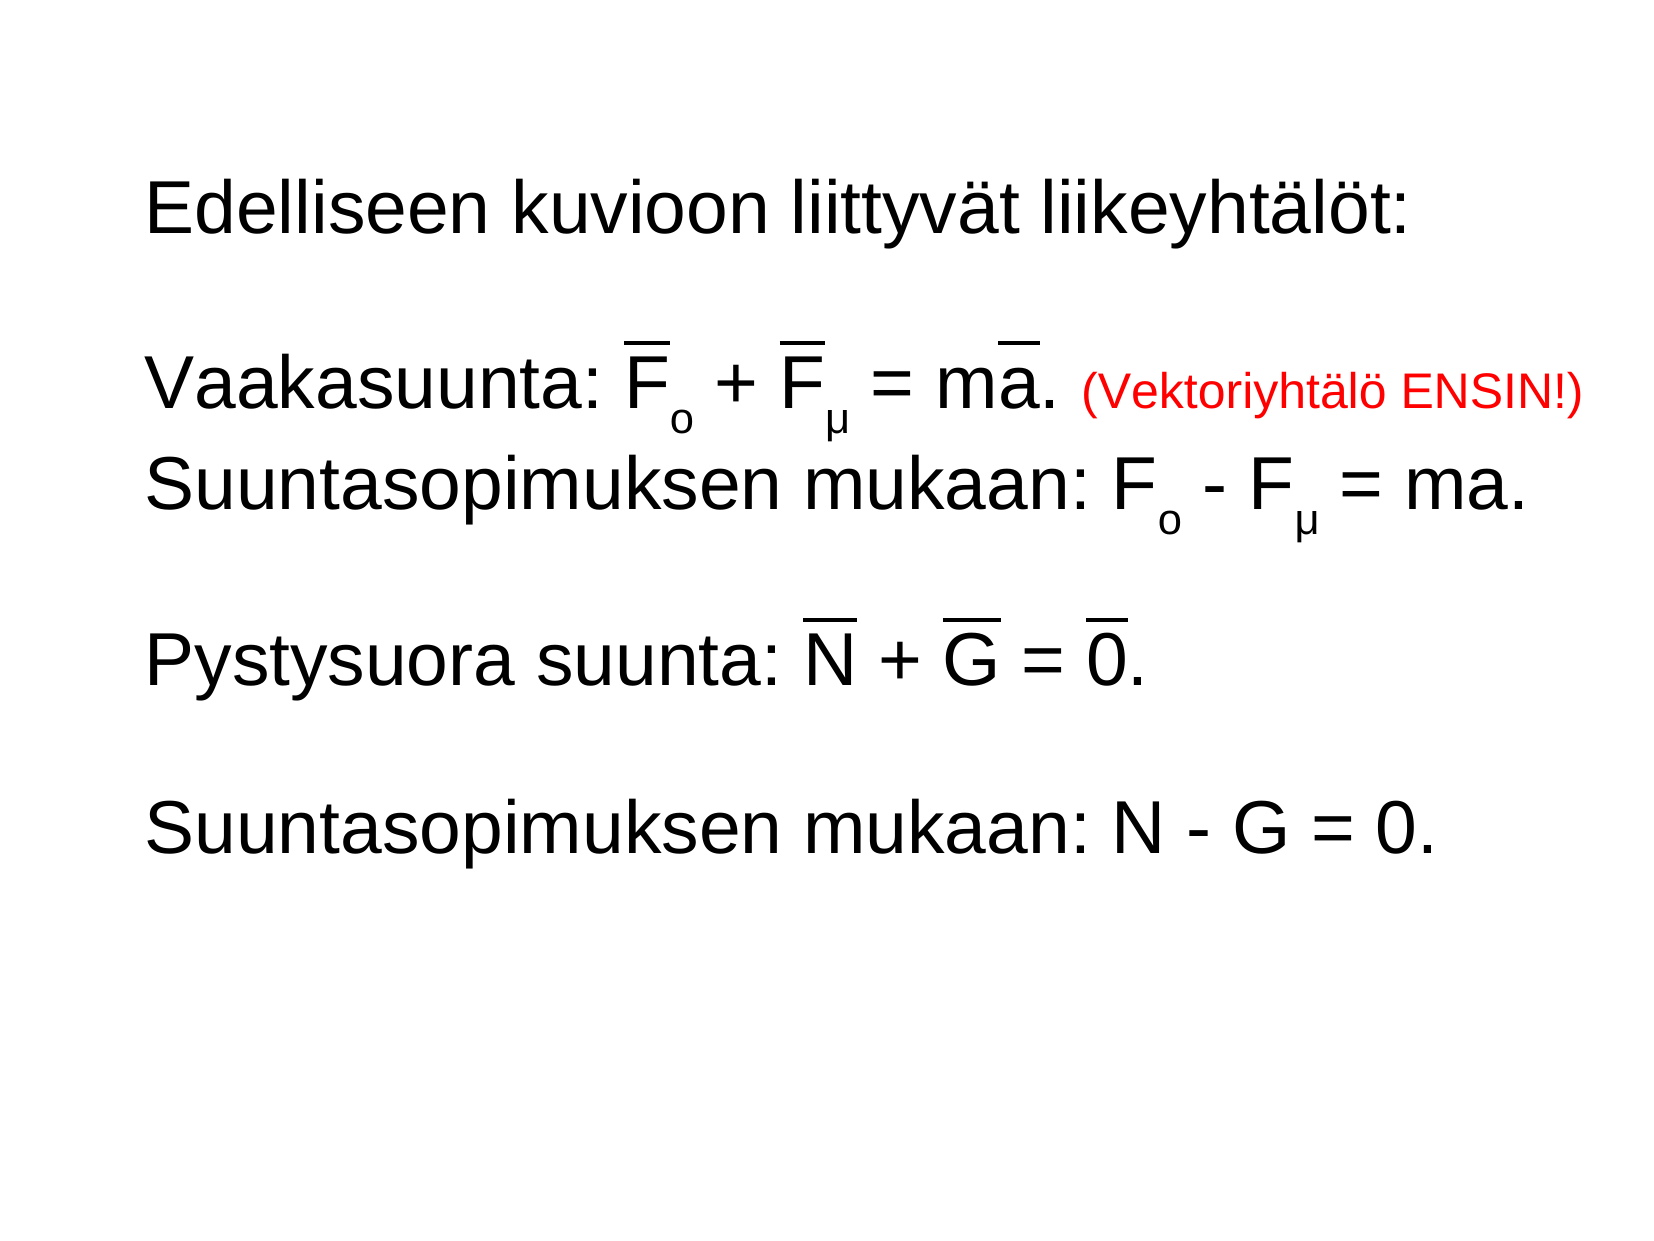

Edelliseen kuvioon liittyvät liikeyhtälöt:
Vaakasuunta: Fo + Fμ = ma. (Vektoriyhtälö ENSIN!)
Suuntasopimuksen mukaan: Fo - Fμ = ma.
Pystysuora suunta: N + G = 0.
Suuntasopimuksen mukaan: N - G = 0.